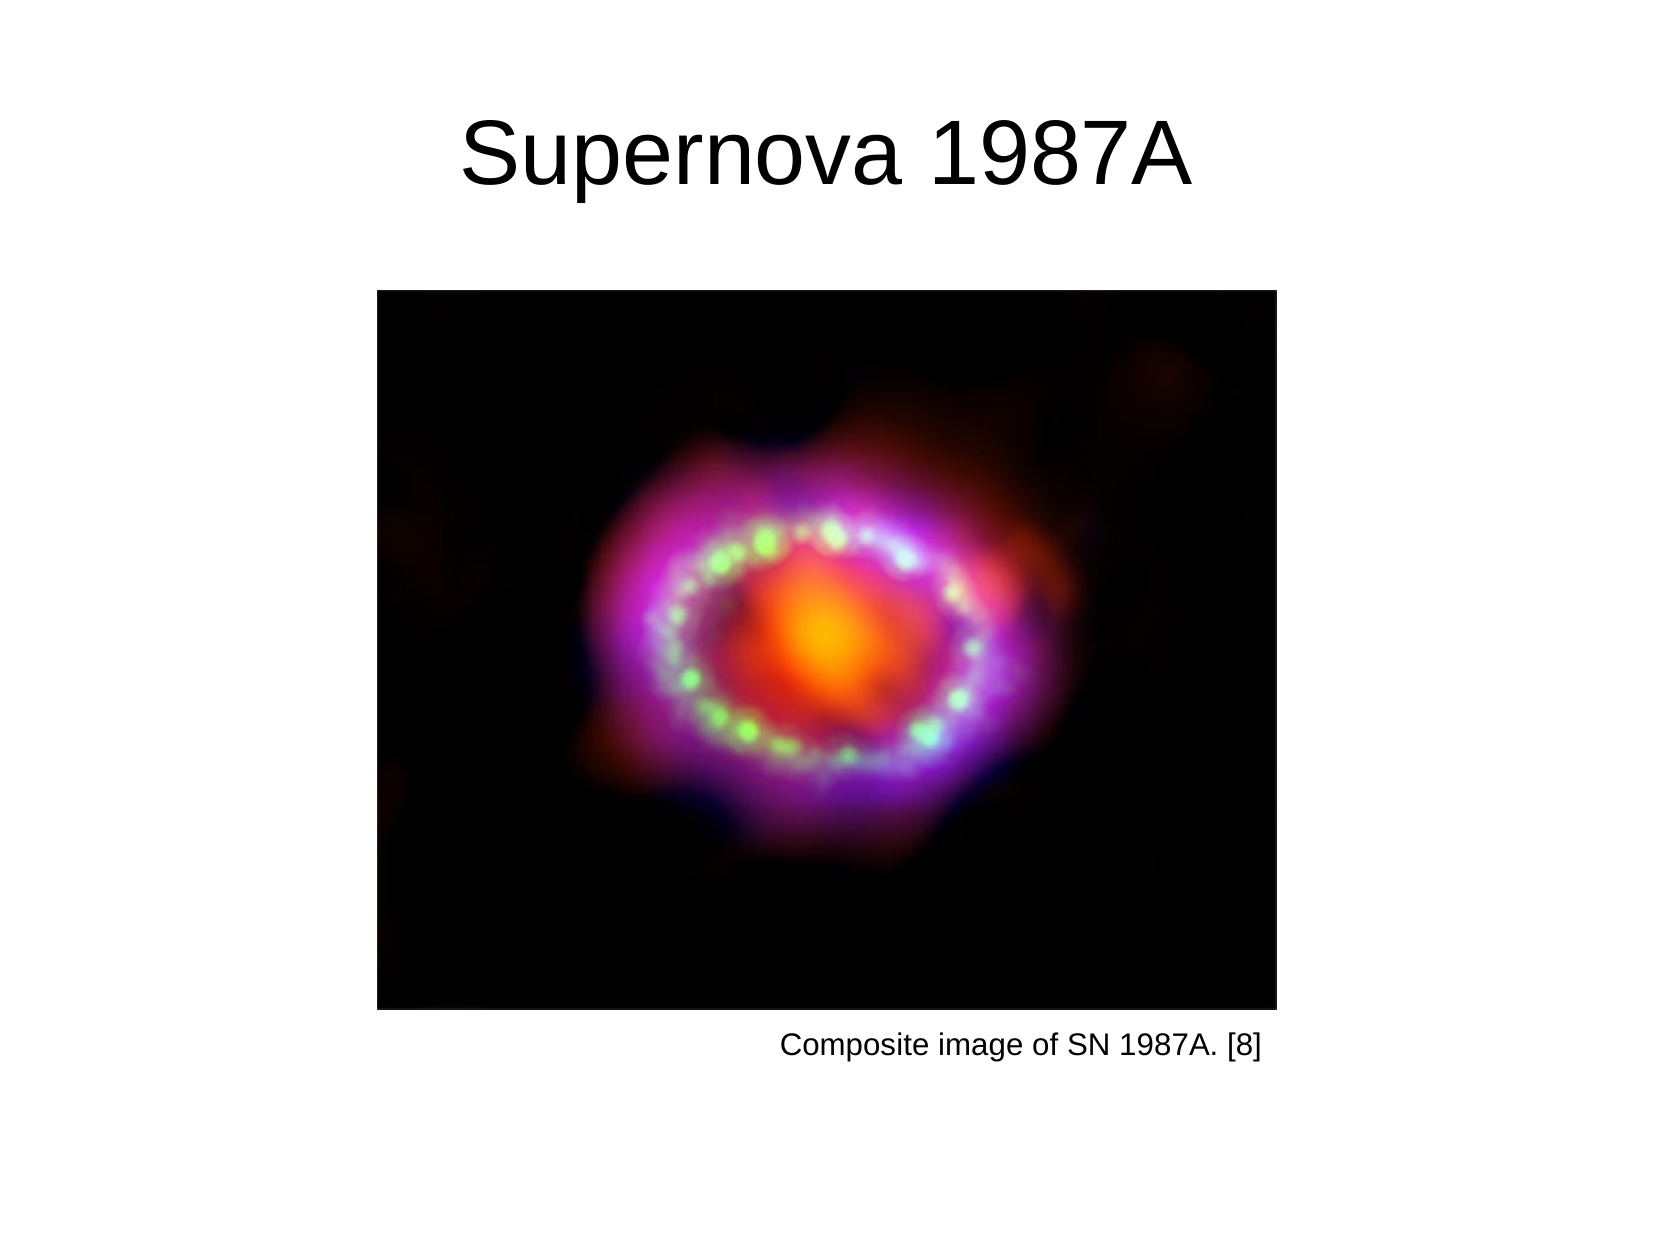

# Supernova 1987A
Composite image of SN 1987A. [8]